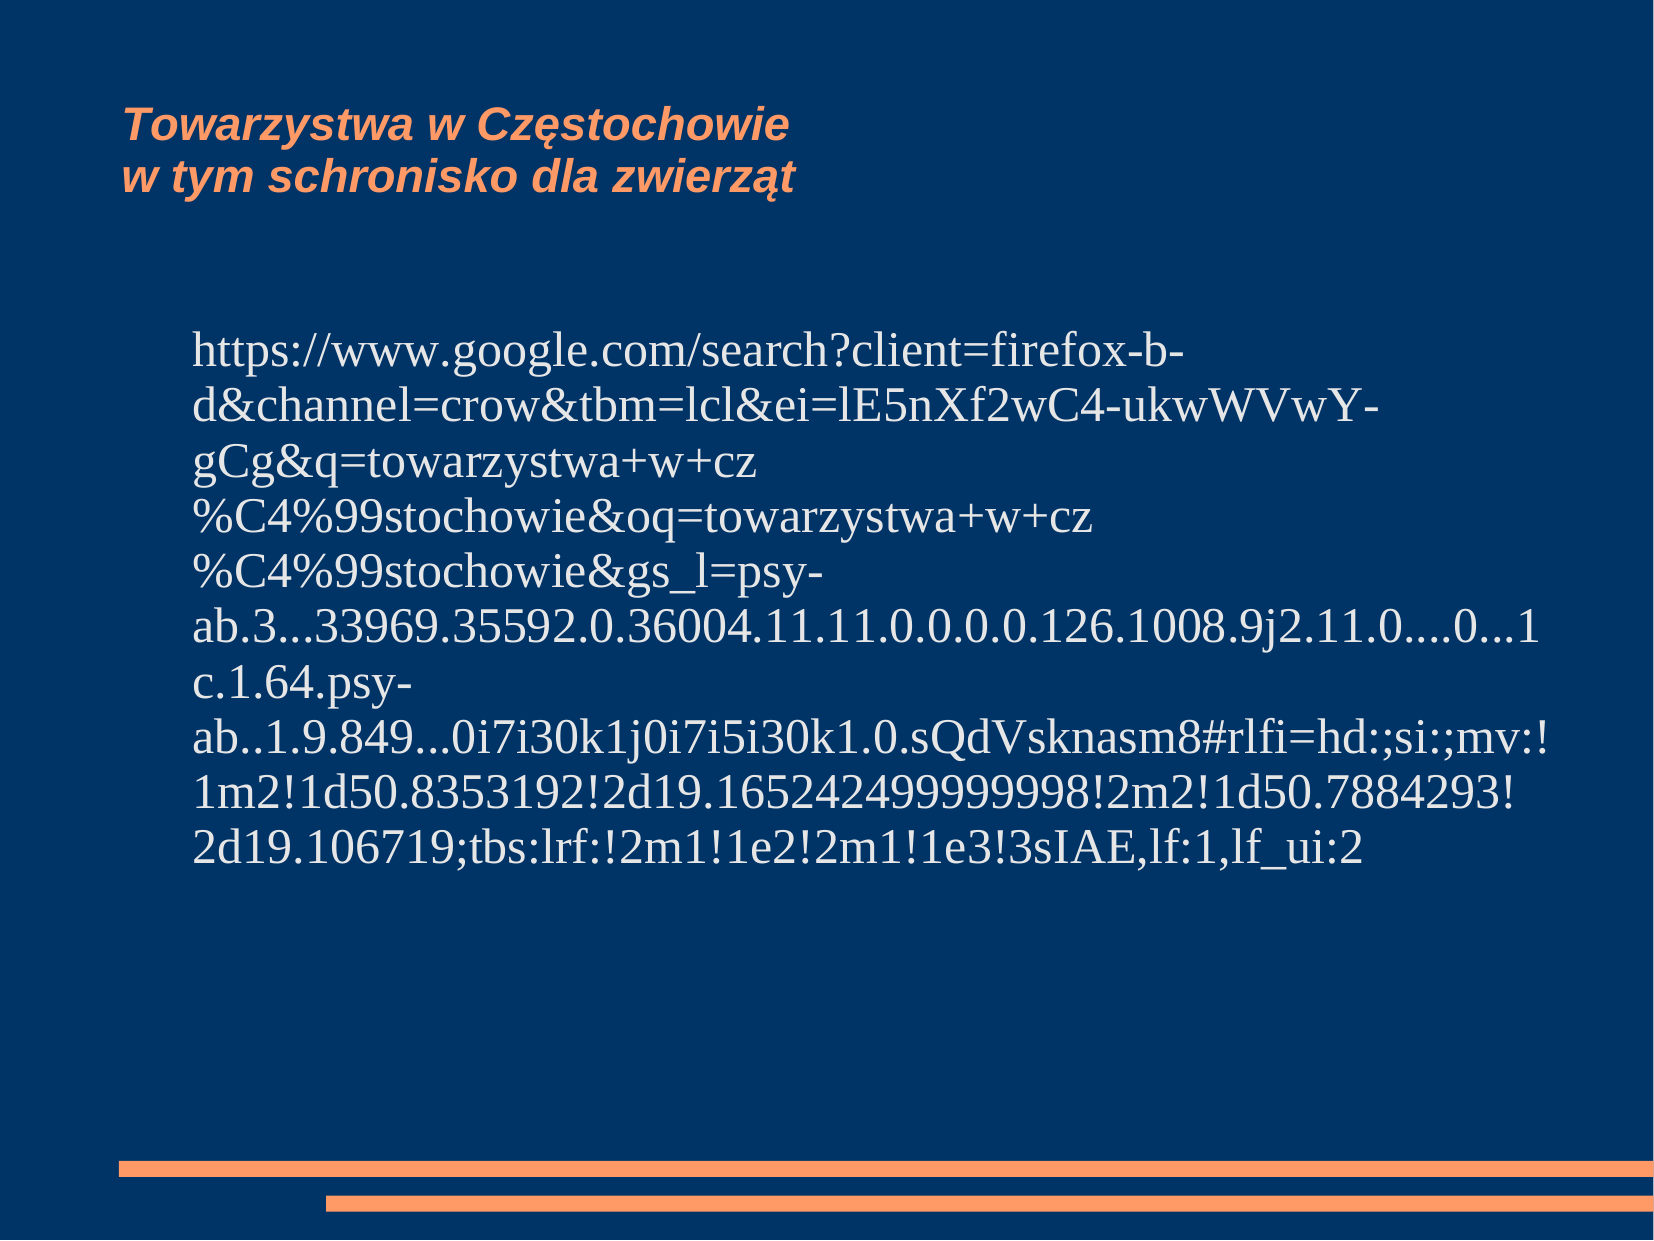

# Towarzystwa w Częstochowie w tym schronisko dla zwierząt
https://www.google.com/search?client=firefox-b-d&channel=crow&tbm=lcl&ei=lE5nXf2wC4-ukwWVwY-gCg&q=towarzystwa+w+cz%C4%99stochowie&oq=towarzystwa+w+cz%C4%99stochowie&gs_l=psy-ab.3...33969.35592.0.36004.11.11.0.0.0.0.126.1008.9j2.11.0....0...1c.1.64.psy-ab..1.9.849...0i7i30k1j0i7i5i30k1.0.sQdVsknasm8#rlfi=hd:;si:;mv:!1m2!1d50.8353192!2d19.165242499999998!2m2!1d50.7884293!2d19.106719;tbs:lrf:!2m1!1e2!2m1!1e3!3sIAE,lf:1,lf_ui:2